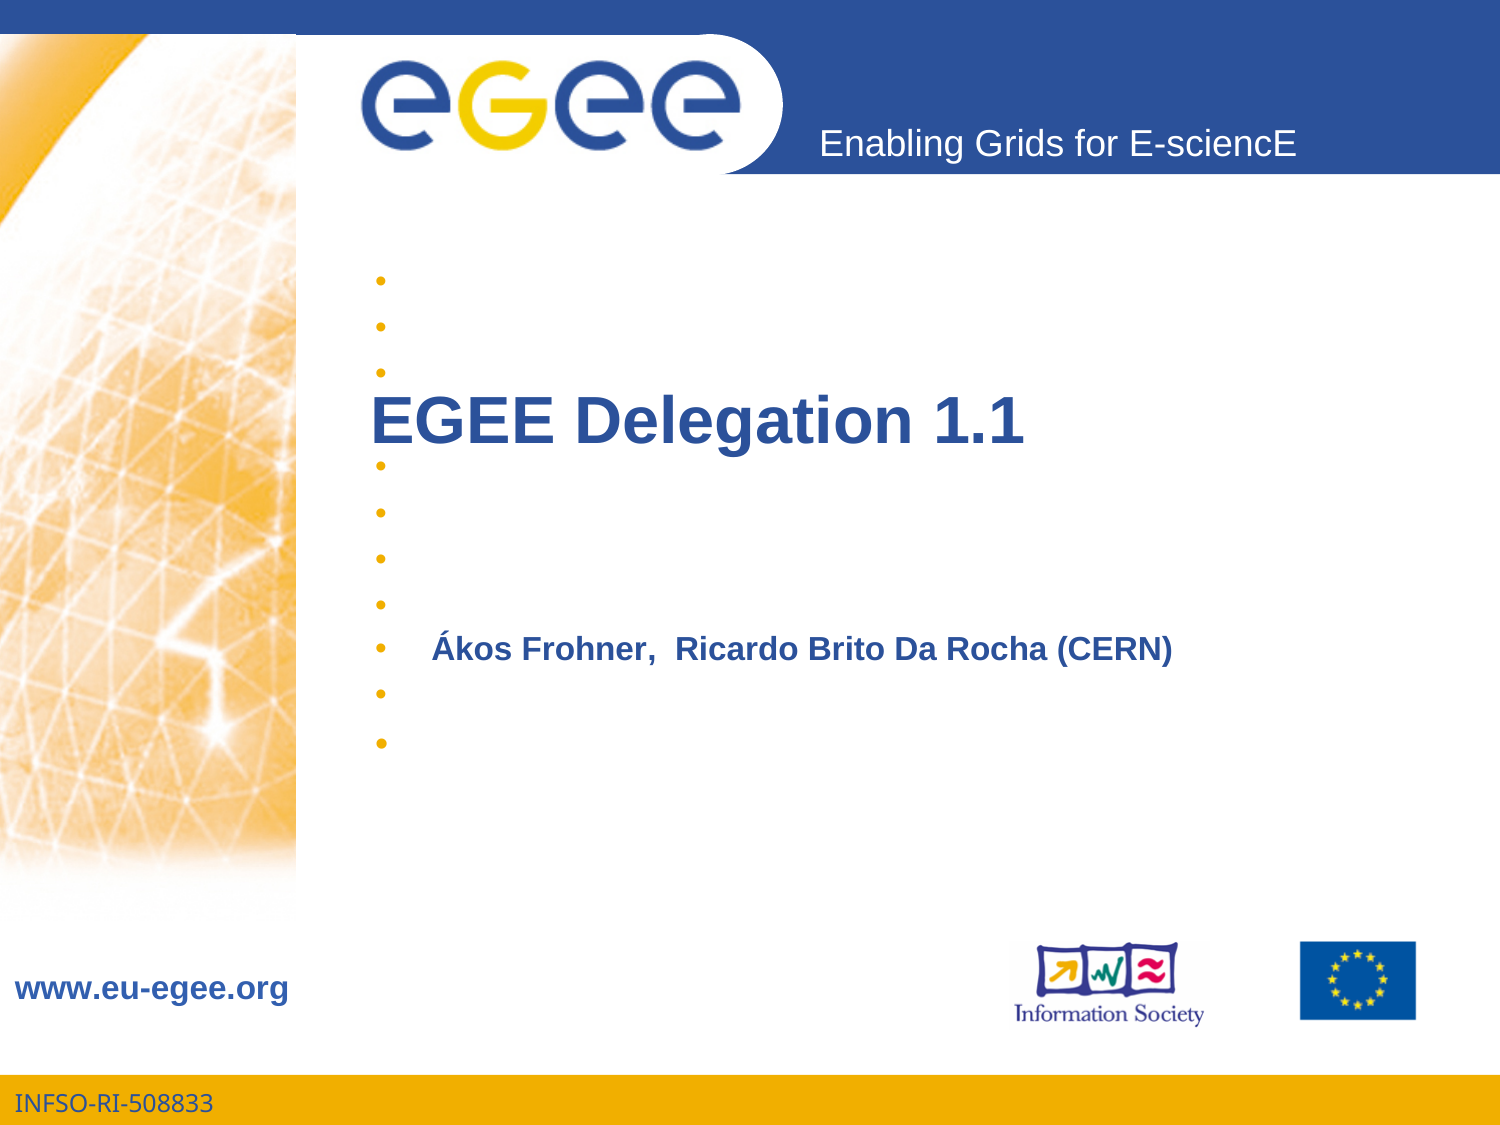

# Ákos Frohner, Ricardo Brito Da Rocha (CERN)
EGEE Delegation 1.1